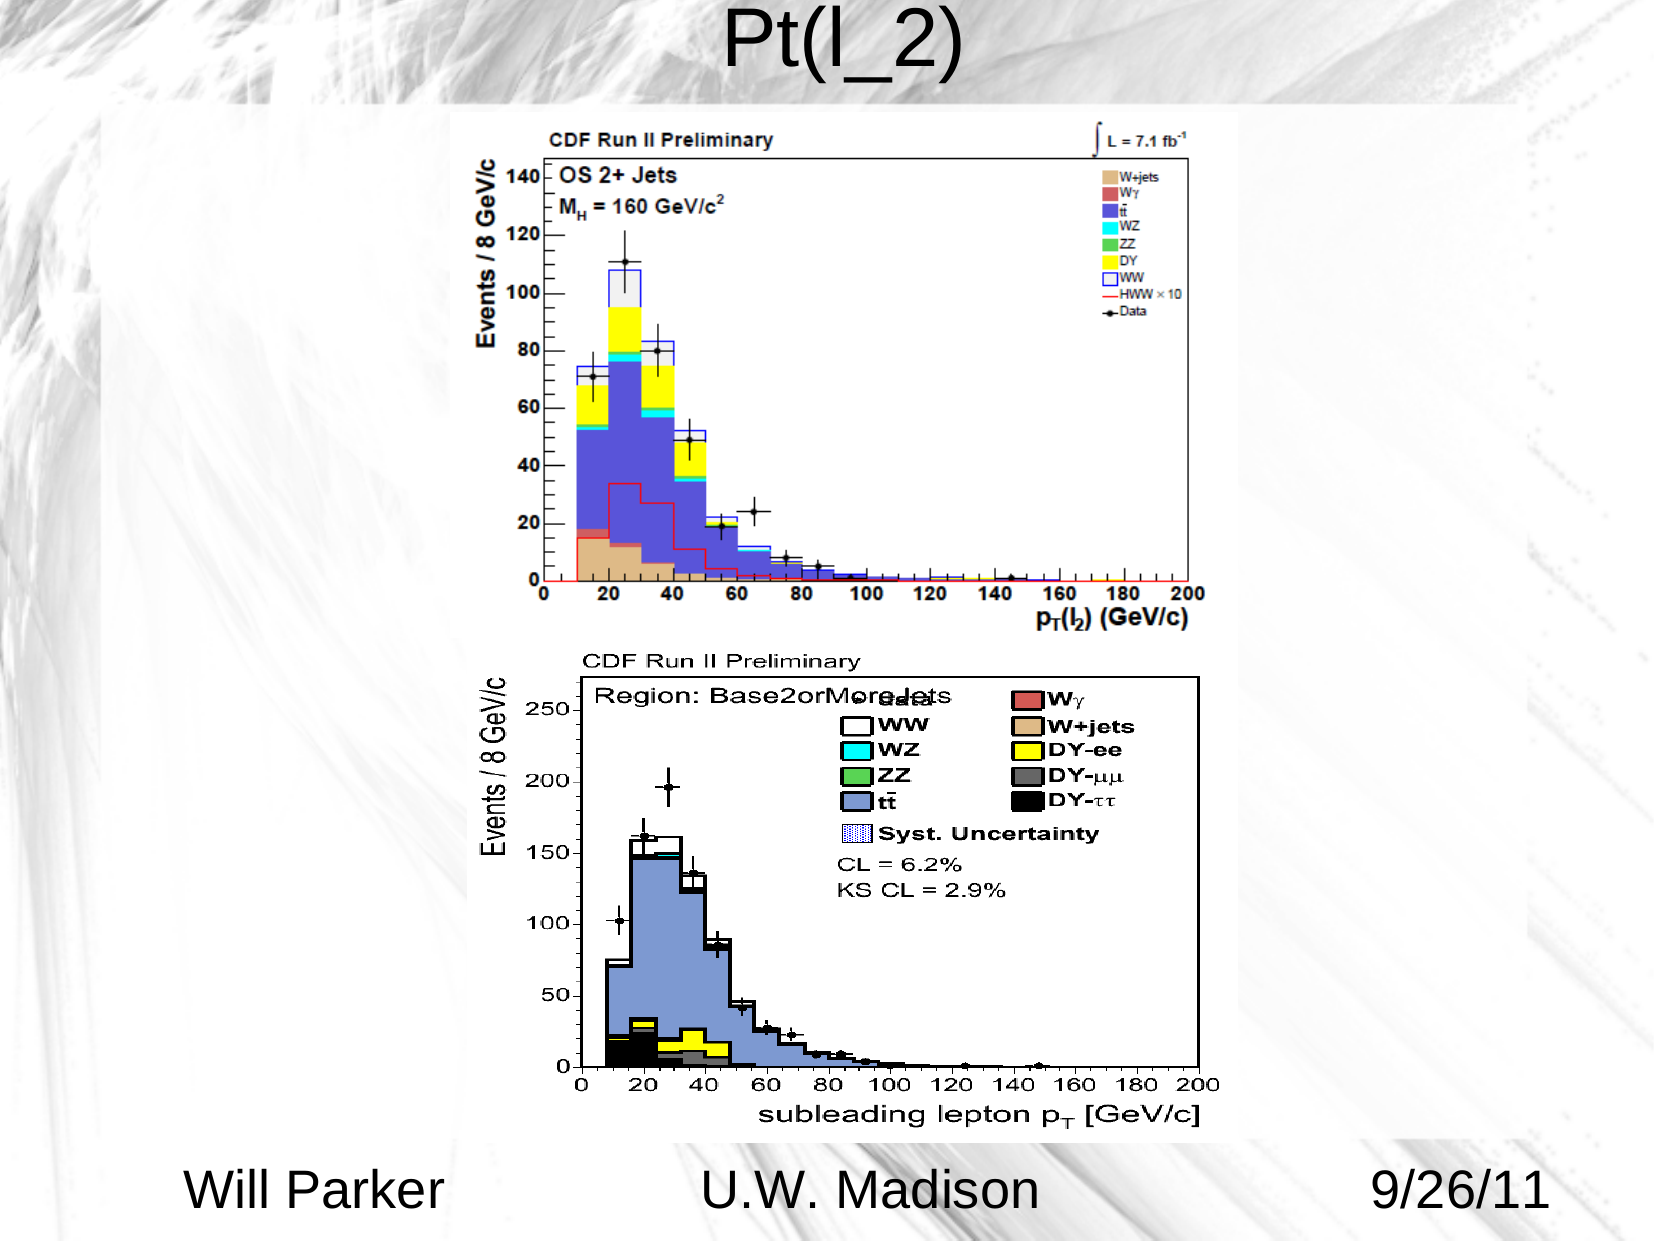

# Pt(l_2)
Will Parker U.W. Madison 9/26/11